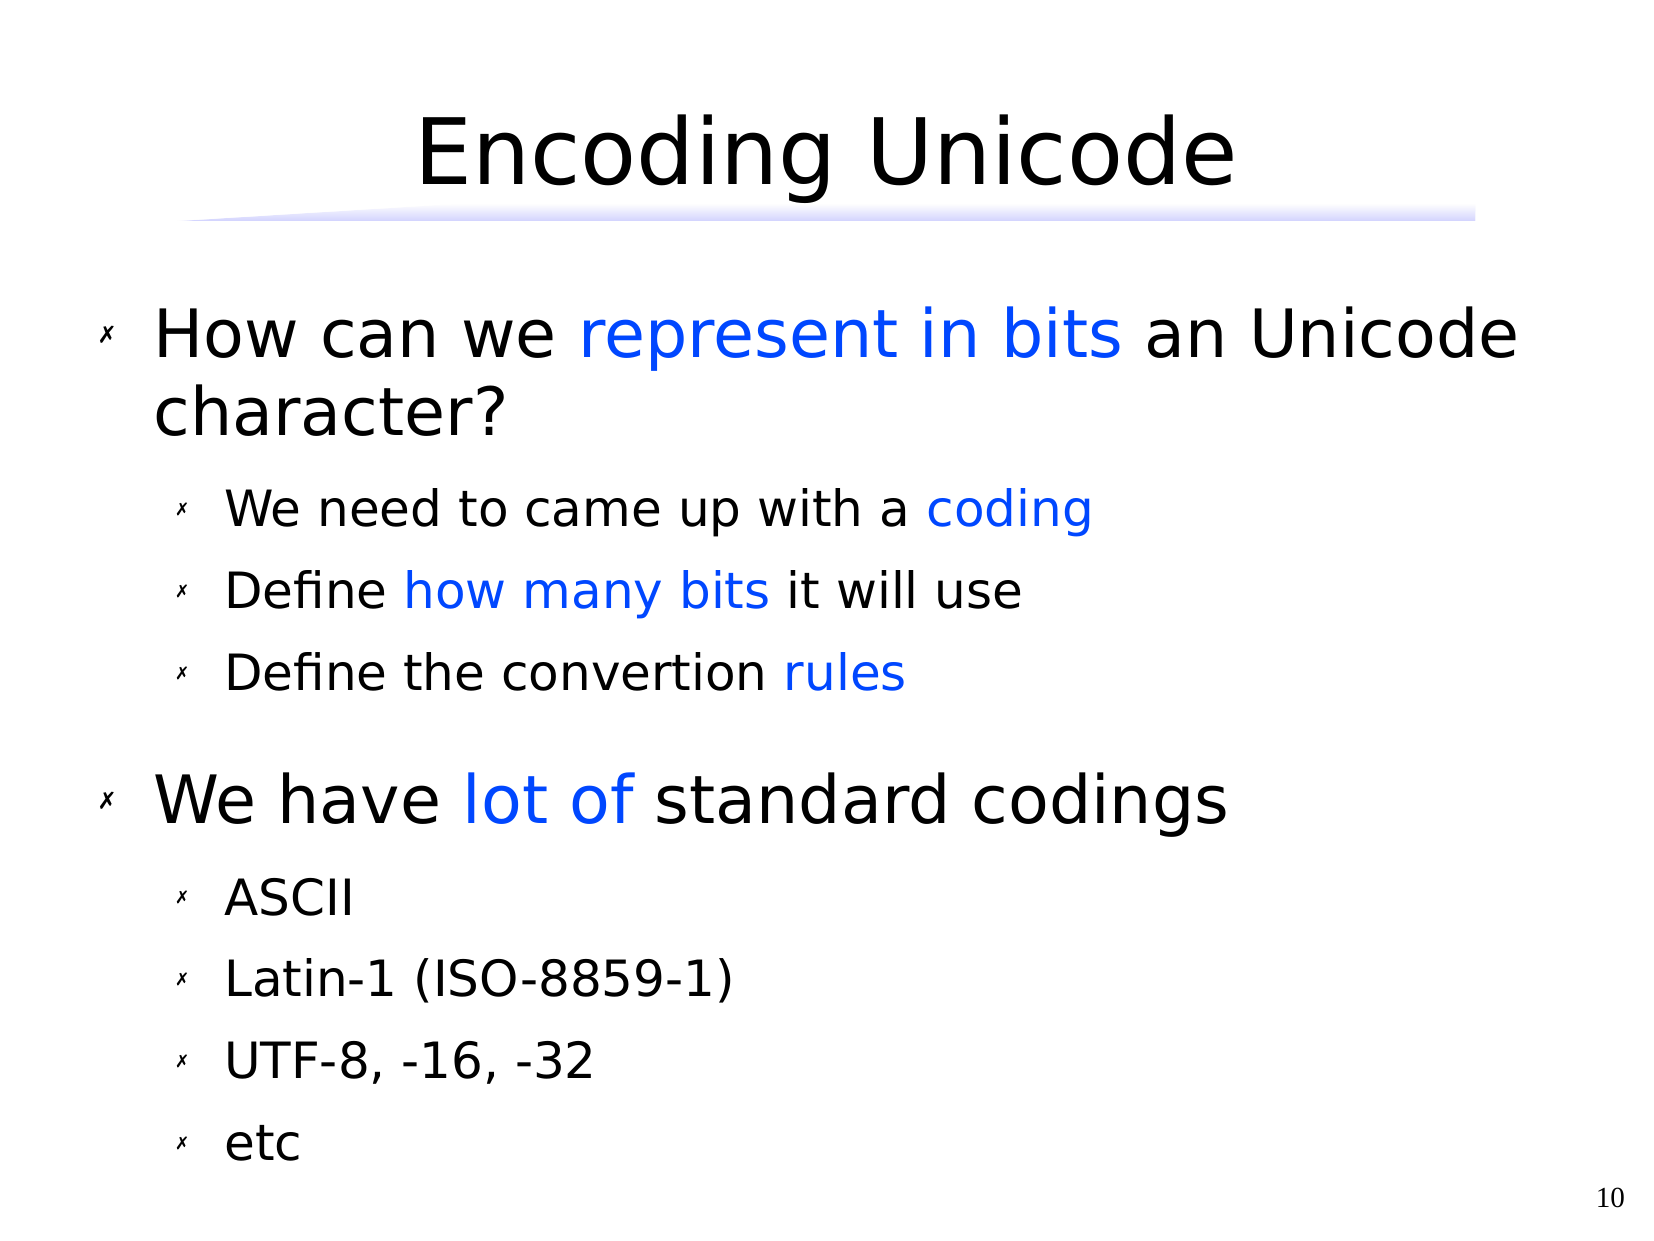

# Encoding Unicode
How can we represent in bits an Unicode character?
We need to came up with a coding
Define how many bits it will use
Define the convertion rules
We have lot of standard codings
ASCII
Latin-1 (ISO-8859-1)
UTF-8, -16, -32
etc
10